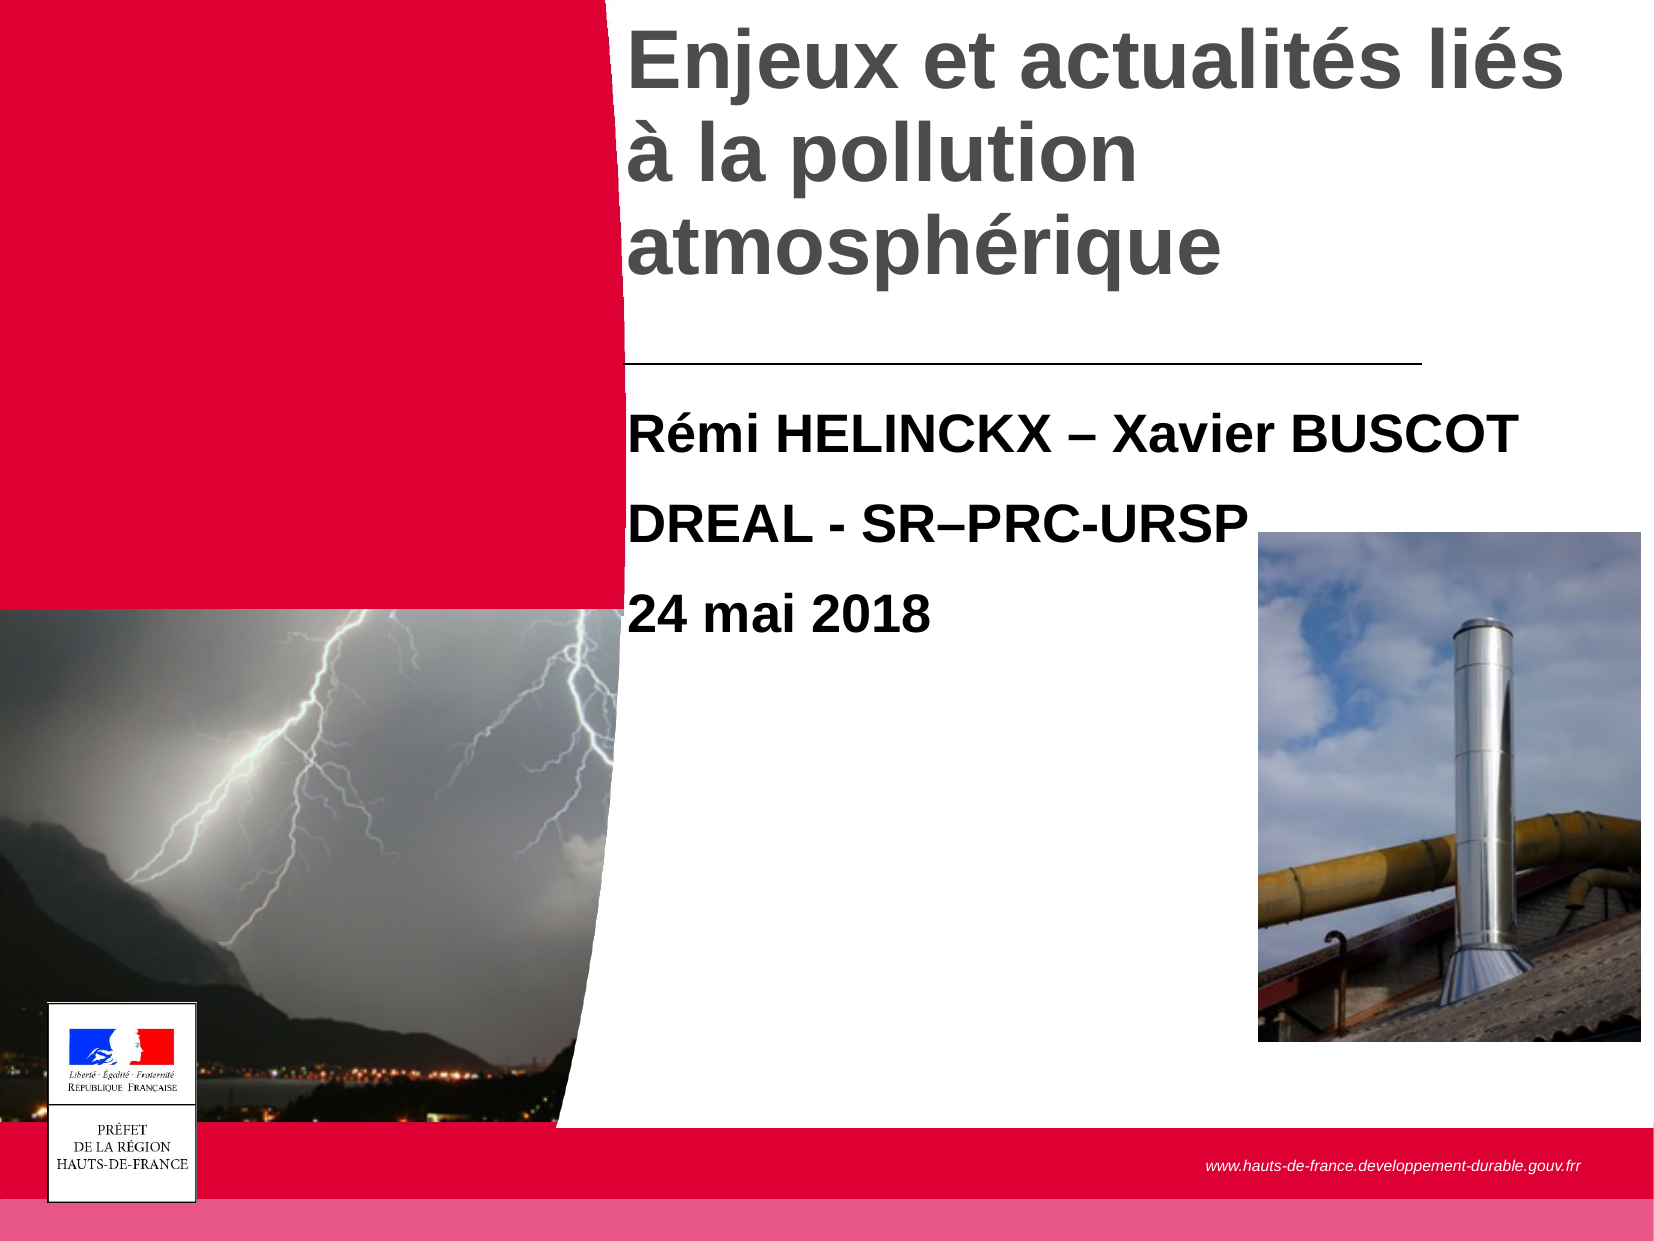

# Enjeux et actualités liés à la pollution atmosphérique
Rémi HELINCKX – Xavier BUSCOT
DREAL - SR–PRC-URSP
24 mai 2018